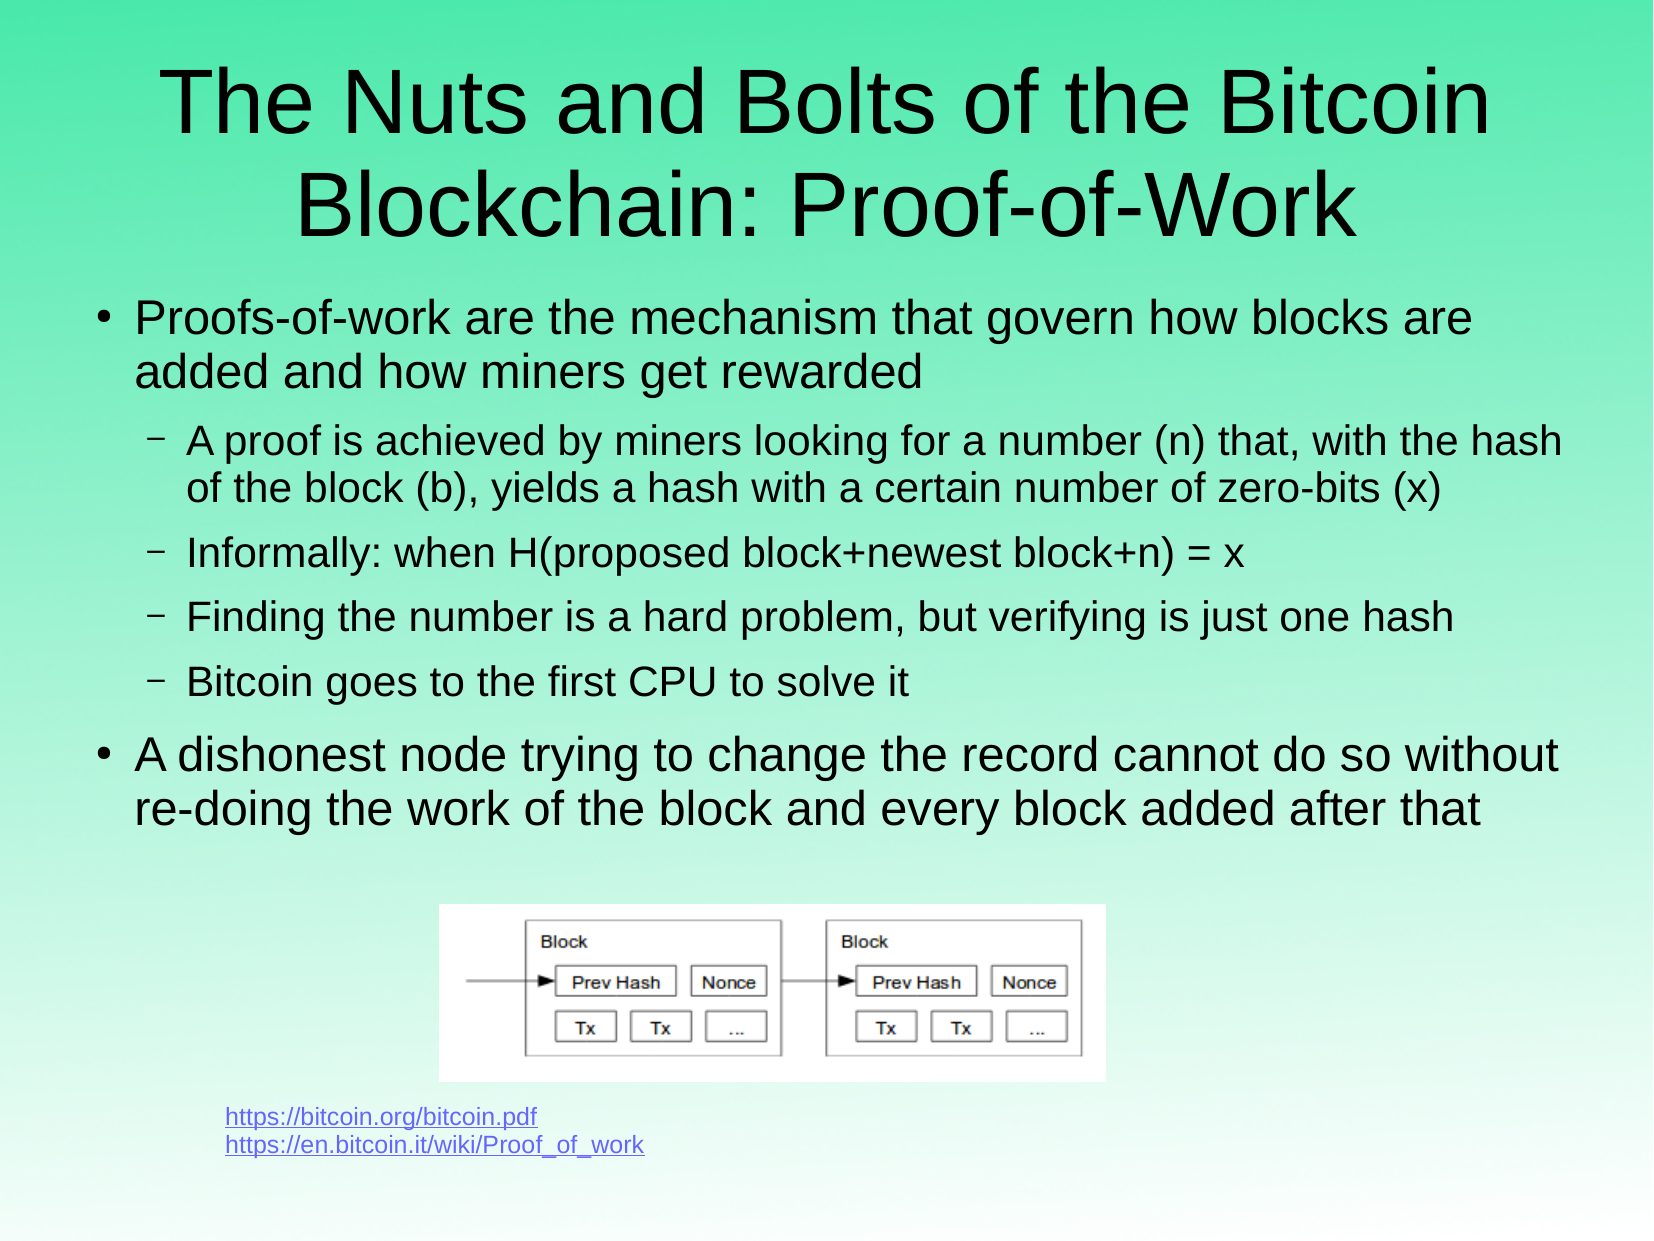

# The Nuts and Bolts of the Bitcoin Blockchain: Proof-of-Work
Proofs-of-work are the mechanism that govern how blocks are added and how miners get rewarded
A proof is achieved by miners looking for a number (n) that, with the hash of the block (b), yields a hash with a certain number of zero-bits (x)
Informally: when H(proposed block+newest block+n) = x
Finding the number is a hard problem, but verifying is just one hash
Bitcoin goes to the first CPU to solve it
A dishonest node trying to change the record cannot do so without re-doing the work of the block and every block added after that
https://bitcoin.org/bitcoin.pdf
https://en.bitcoin.it/wiki/Proof_of_work